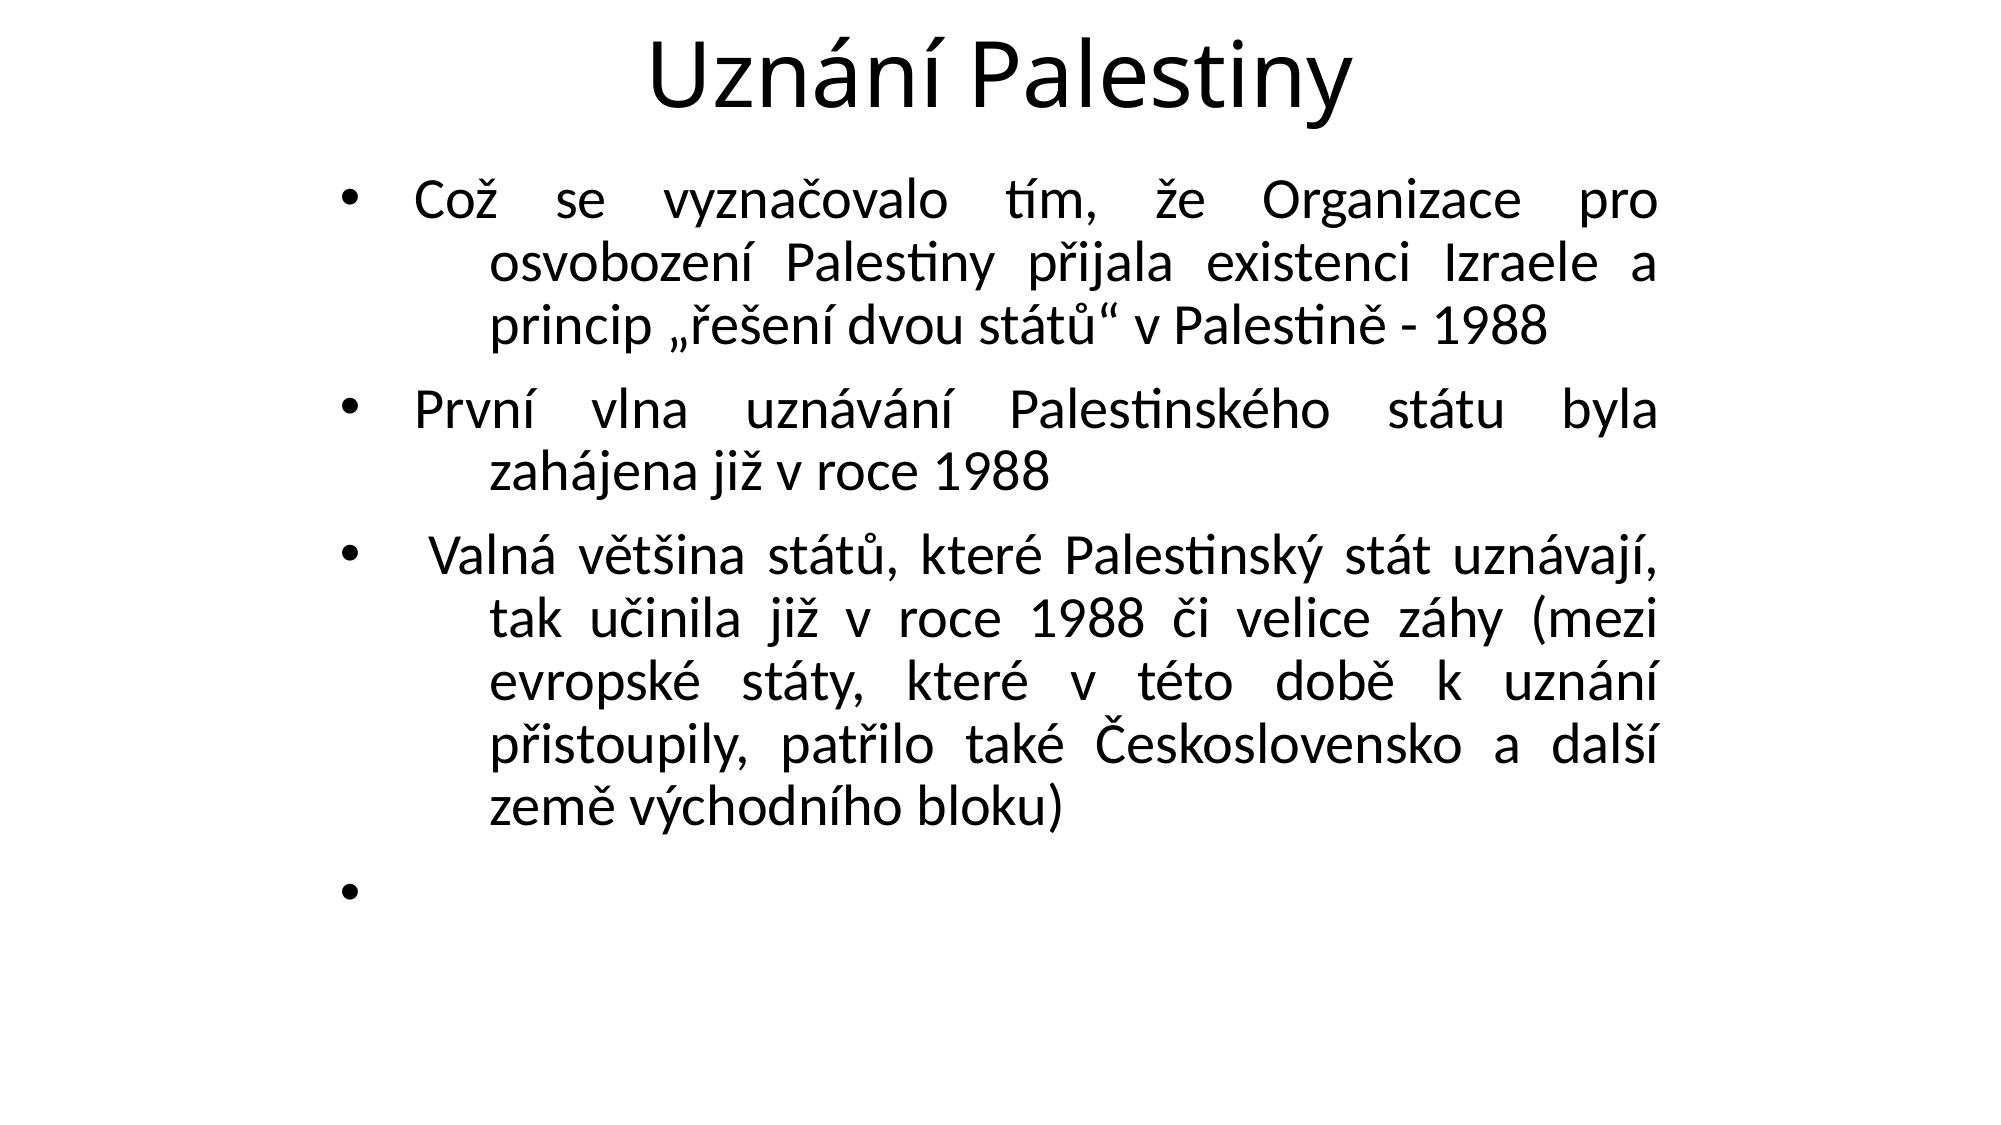

# Uznání Palestiny
Což se vyznačovalo tím, že Organizace pro osvobození Palestiny přijala existenci Izraele a princip „řešení dvou států“ v Palestině - 1988​
První vlna uznávání Palestinského státu byla zahájena již v roce 1988​
 Valná většina států, které Palestinský stát uznávají, tak učinila již v roce 1988 či velice záhy (mezi evropské státy, které v této době k uznání přistoupily, patřilo také Československo a další země východního bloku)